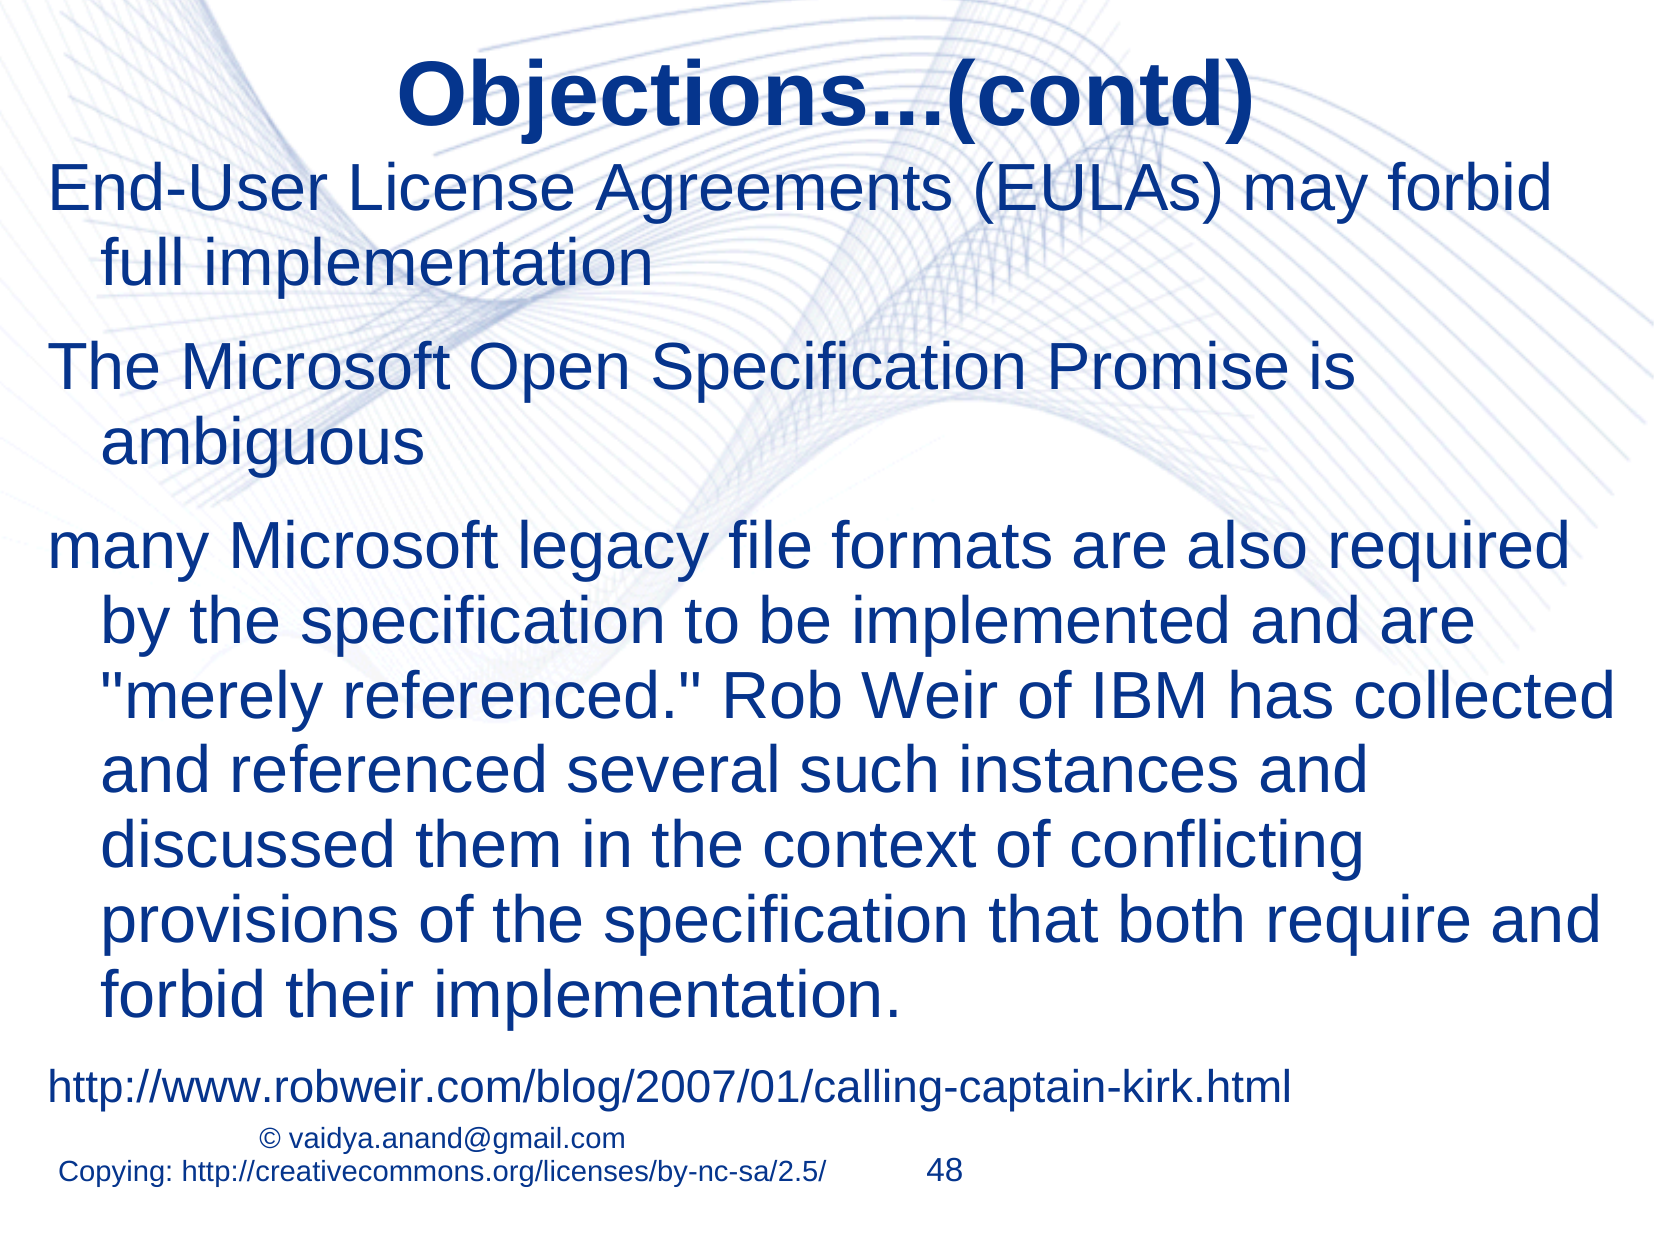

# Objections...(contd)
End-User License Agreements (EULAs) may forbid full implementation
The Microsoft Open Specification Promise is ambiguous
many Microsoft legacy file formats are also required by the specification to be implemented and are "merely referenced." Rob Weir of IBM has collected and referenced several such instances and discussed them in the context of conflicting provisions of the specification that both require and forbid their implementation.
http://www.robweir.com/blog/2007/01/calling-captain-kirk.html
http://www.broffice.org
48